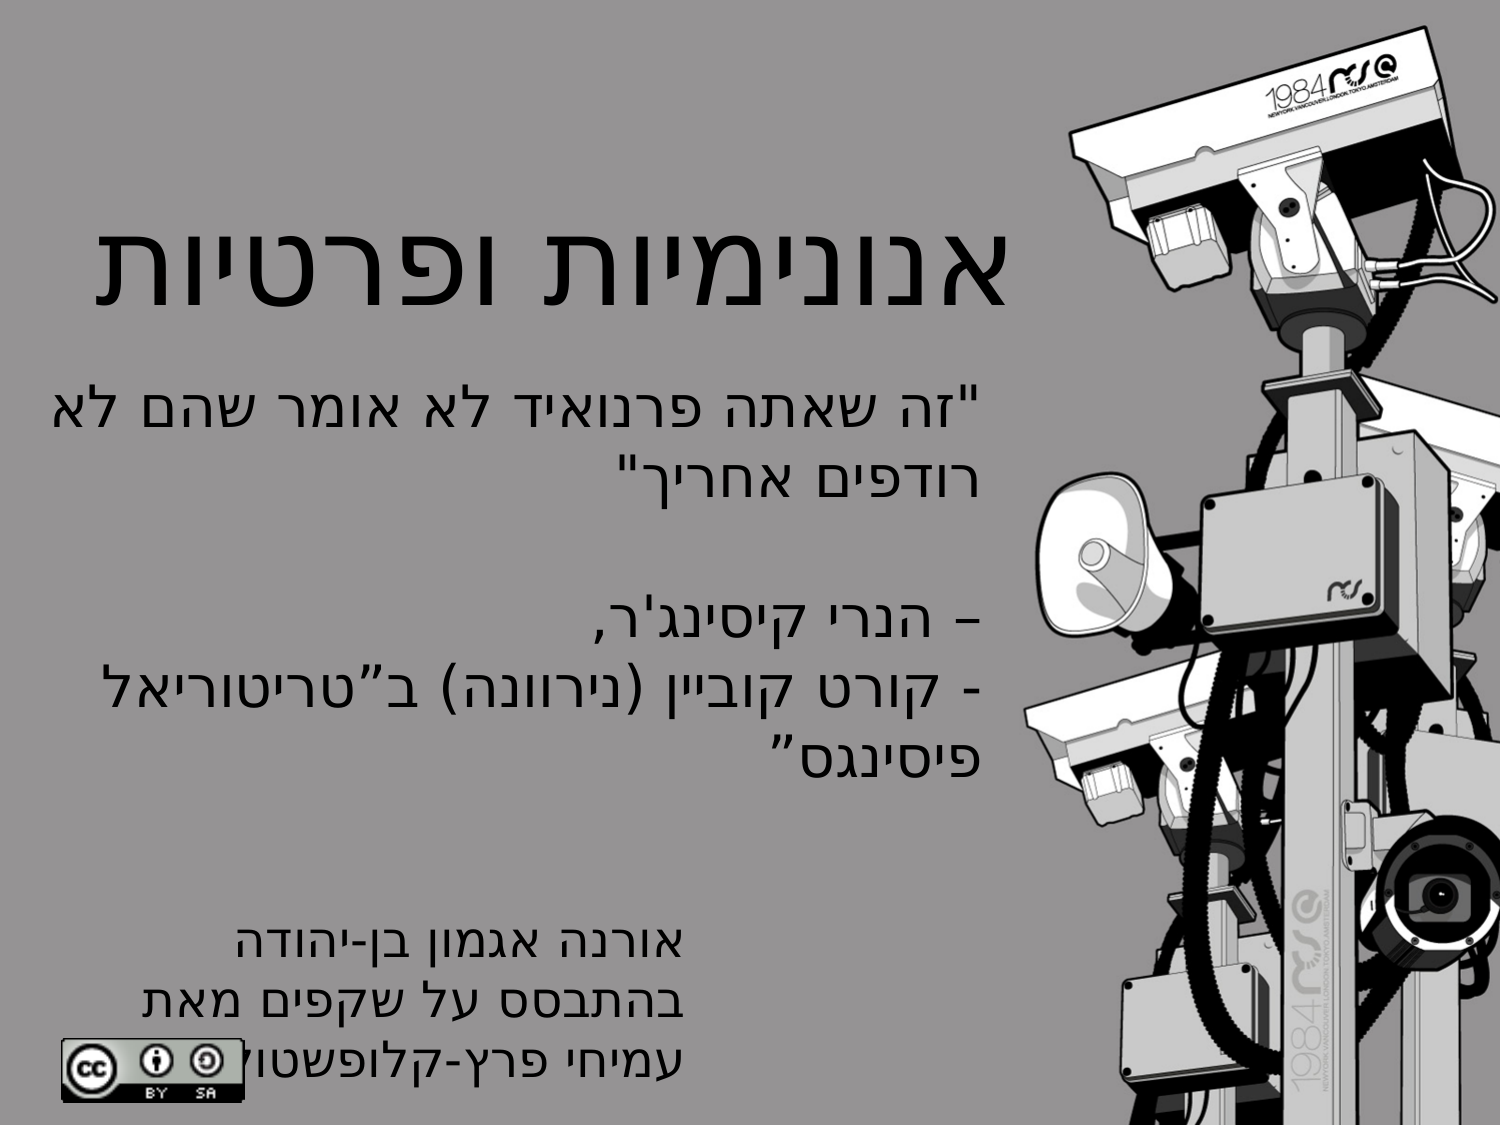

אנונימיות ופרטיות
"זה שאתה פרנואיד לא אומר שהם לא רודפים אחריך"
– הנרי קיסינג'ר,
- קורט קוביין (נירוונה) ב”טריטוריאל פיסינגס”
אורנה אגמון בן-יהודה
בהתבסס על שקפים מאת עמיחי פרץ-קלופשטוק